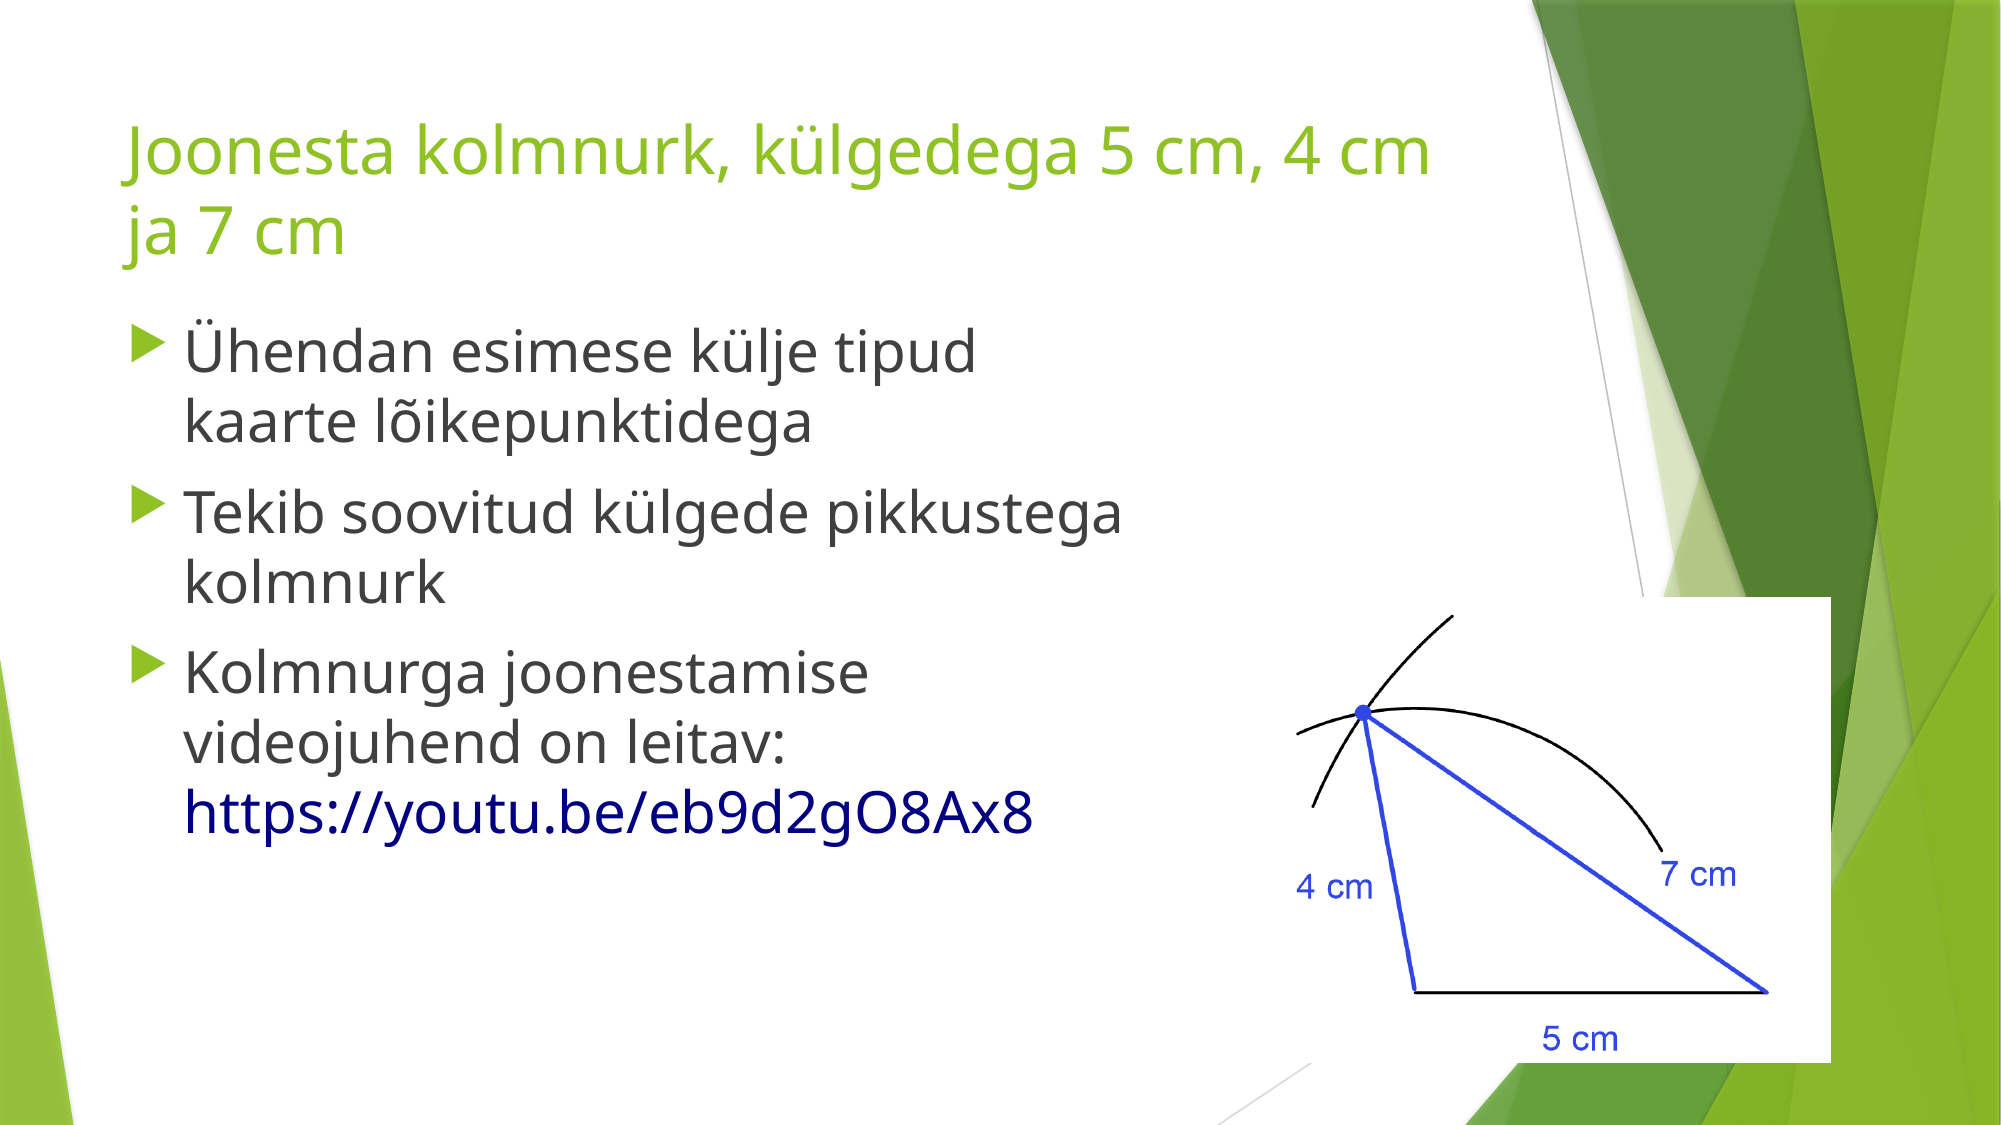

# Joonesta kolmnurk, külgedega 5 cm, 4 cm ja 7 cm
Ühendan esimese külje tipud kaarte lõikepunktidega
Tekib soovitud külgede pikkustega kolmnurk
Kolmnurga joonestamise videojuhend on leitav: https://youtu.be/eb9d2gO8Ax8